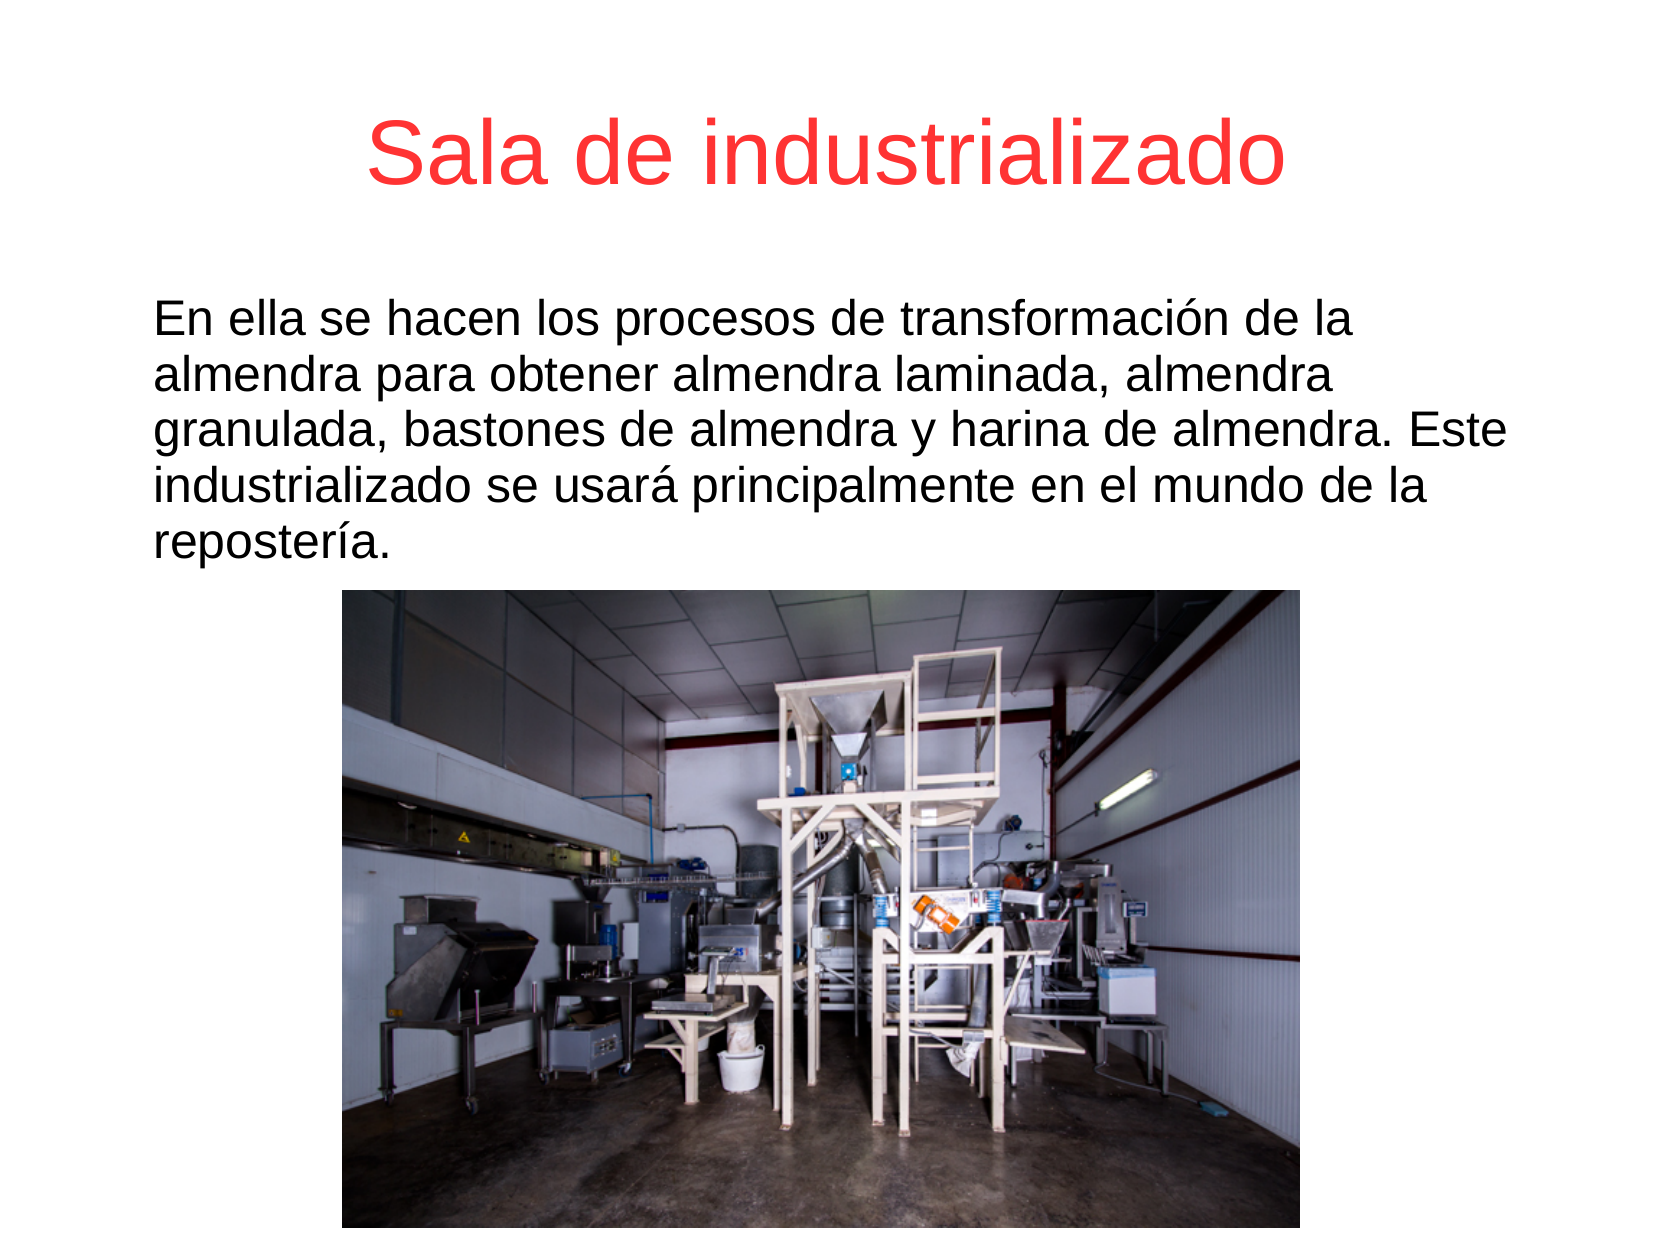

# Sala de industrializado
En ella se hacen los procesos de transformación de la almendra para obtener almendra laminada, almendra granulada, bastones de almendra y harina de almendra. Este industrializado se usará principalmente en el mundo de la repostería.